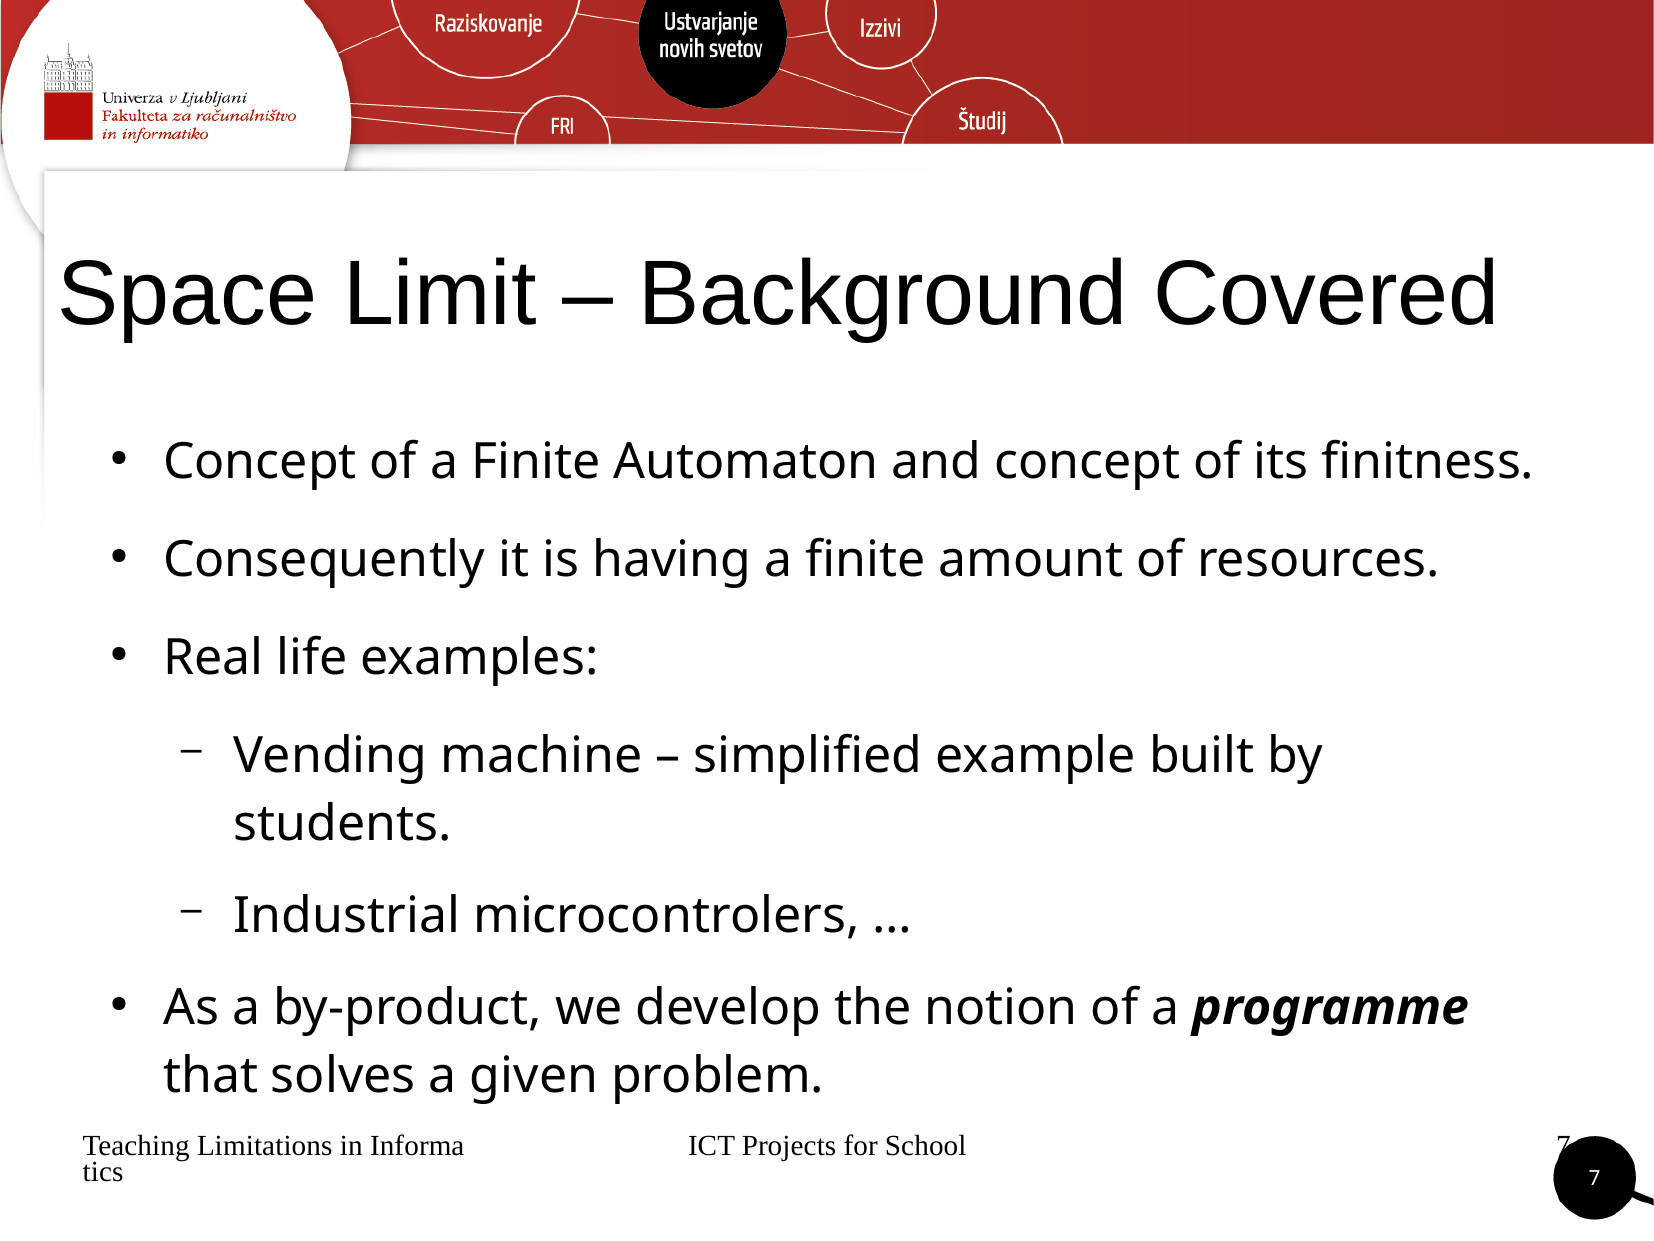

# Space Limit – Background Covered
Concept of a Finite Automaton and concept of its finitness.
Consequently it is having a finite amount of resources.
Real life examples:
Vending machine – simplified example built by students.
Industrial microcontrolers, …
As a by-product, we develop the notion of a programme that solves a given problem.
Teaching Limitations in Informatics
ICT Projects for School
7